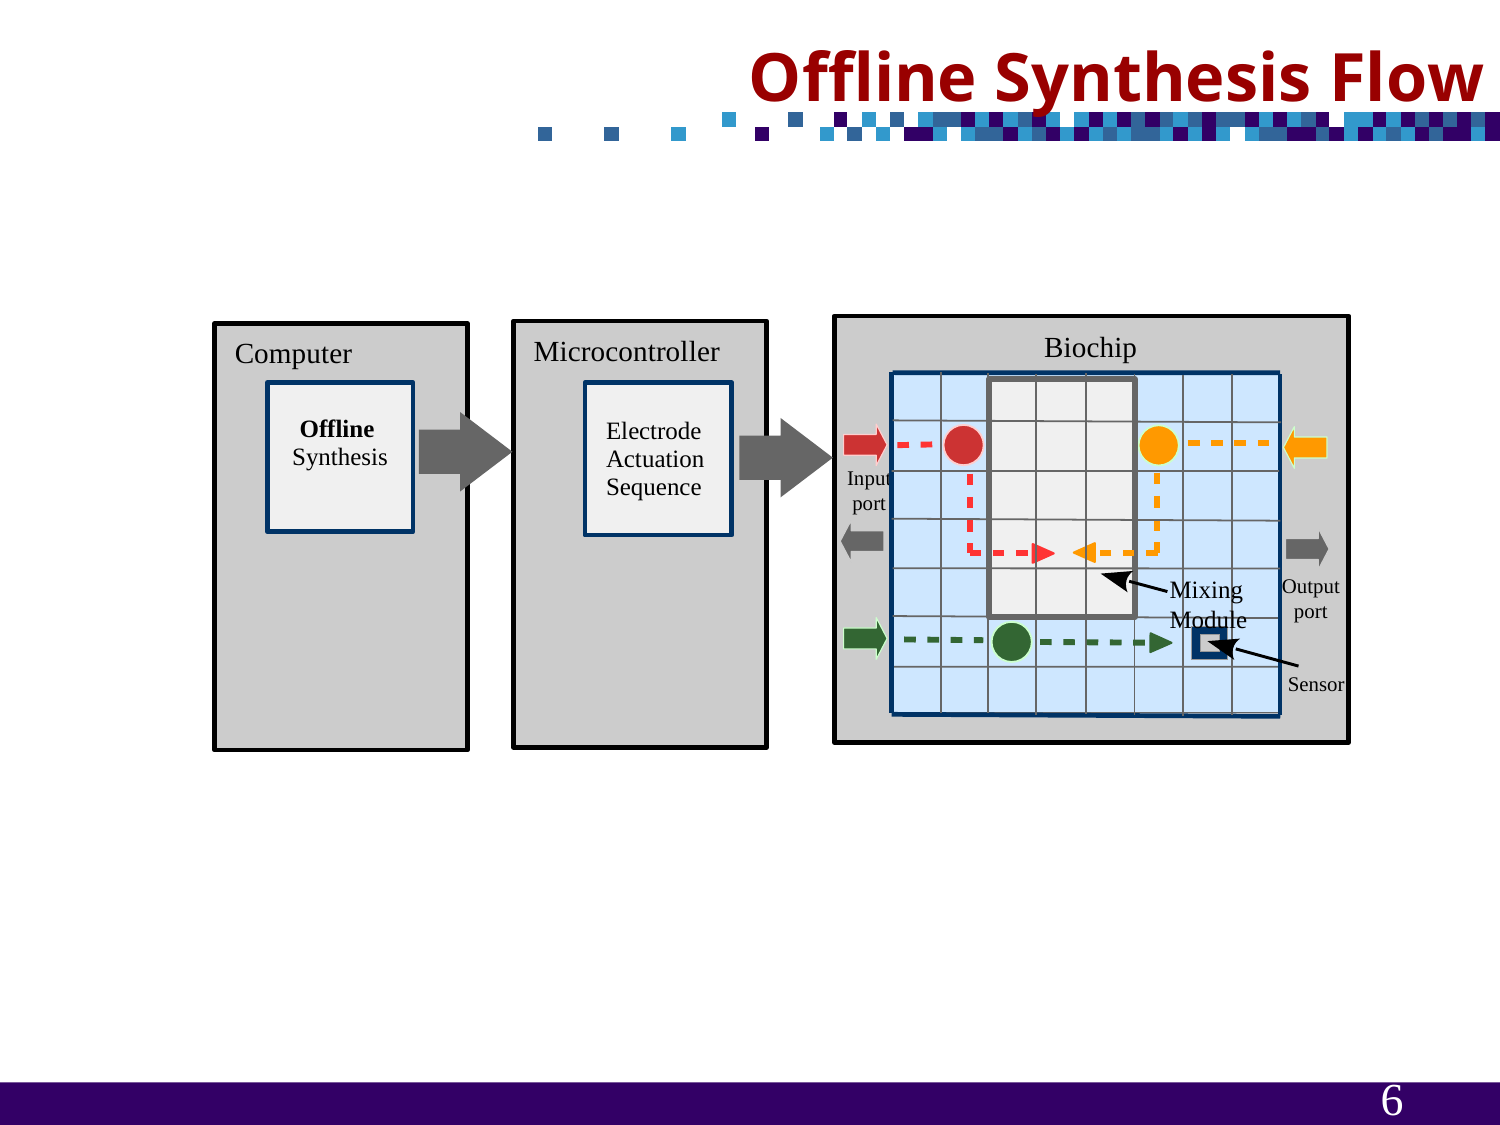

# Offline Synthesis Flow
Biochip
Microcontroller
Computer
Offline
Synthesis
Electrode
Actuation
Sequence
Input
port
Output
port
Mixing Module
Sensor